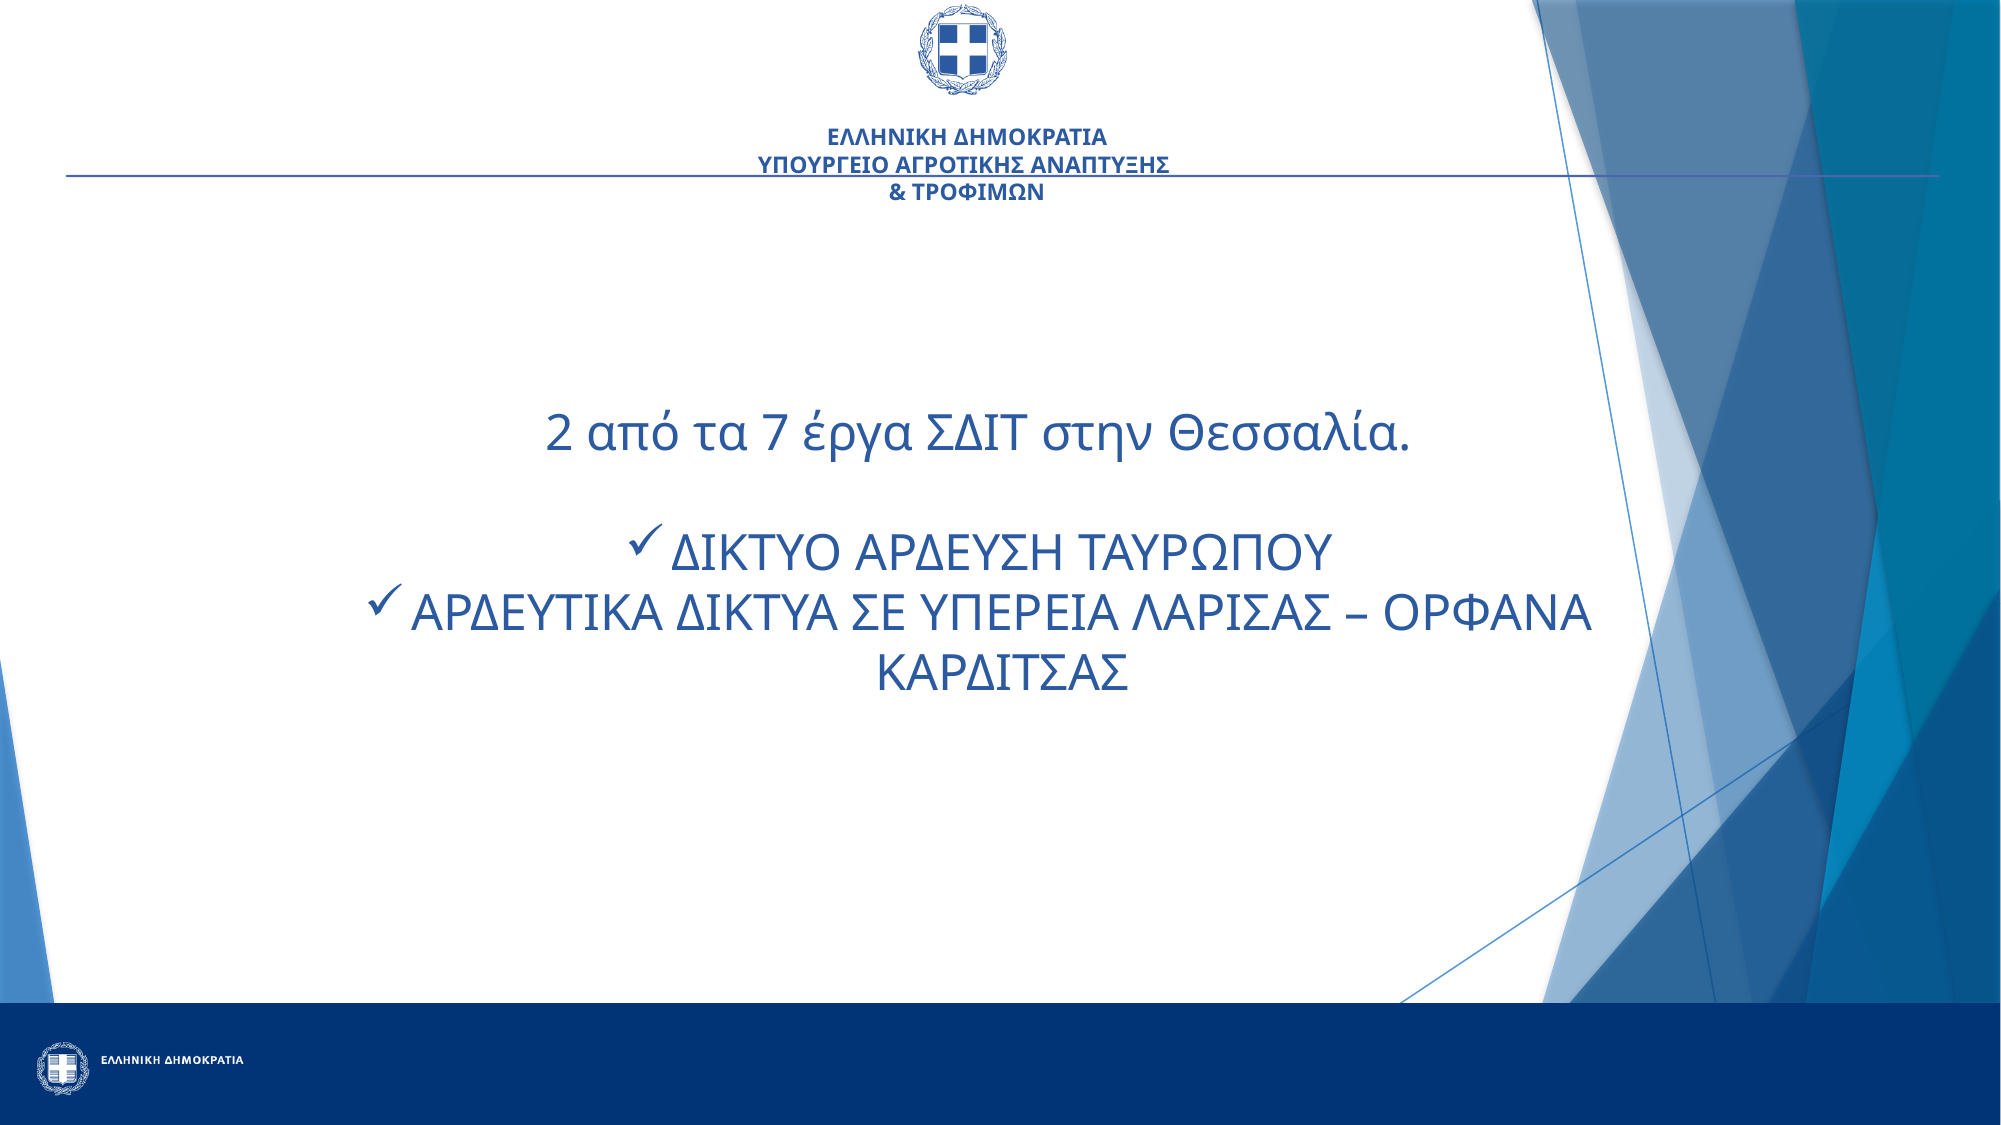

ΕΛΛΗΝΙΚΗ ΔΗΜΟΚΡΑΤΙΑ
ΥΠΟΥΡΓΕΙΟ ΑΓΡΟΤΙΚΗΣ ΑΝΑΠΤΥΞΗΣ
& ΤΡΟΦΙΜΩΝ
2 από τα 7 έργα ΣΔΙΤ στην Θεσσαλία.
ΔΙΚΤΥΟ ΑΡΔΕΥΣΗ ΤΑΥΡΩΠΟΥ
ΑΡΔΕΥΤΙΚΑ ΔΙΚΤΥΑ ΣΕ ΥΠΕΡΕΙΑ ΛΑΡΙΣΑΣ – ΟΡΦΑΝΑ ΚΑΡΔΙΤΣΑΣ